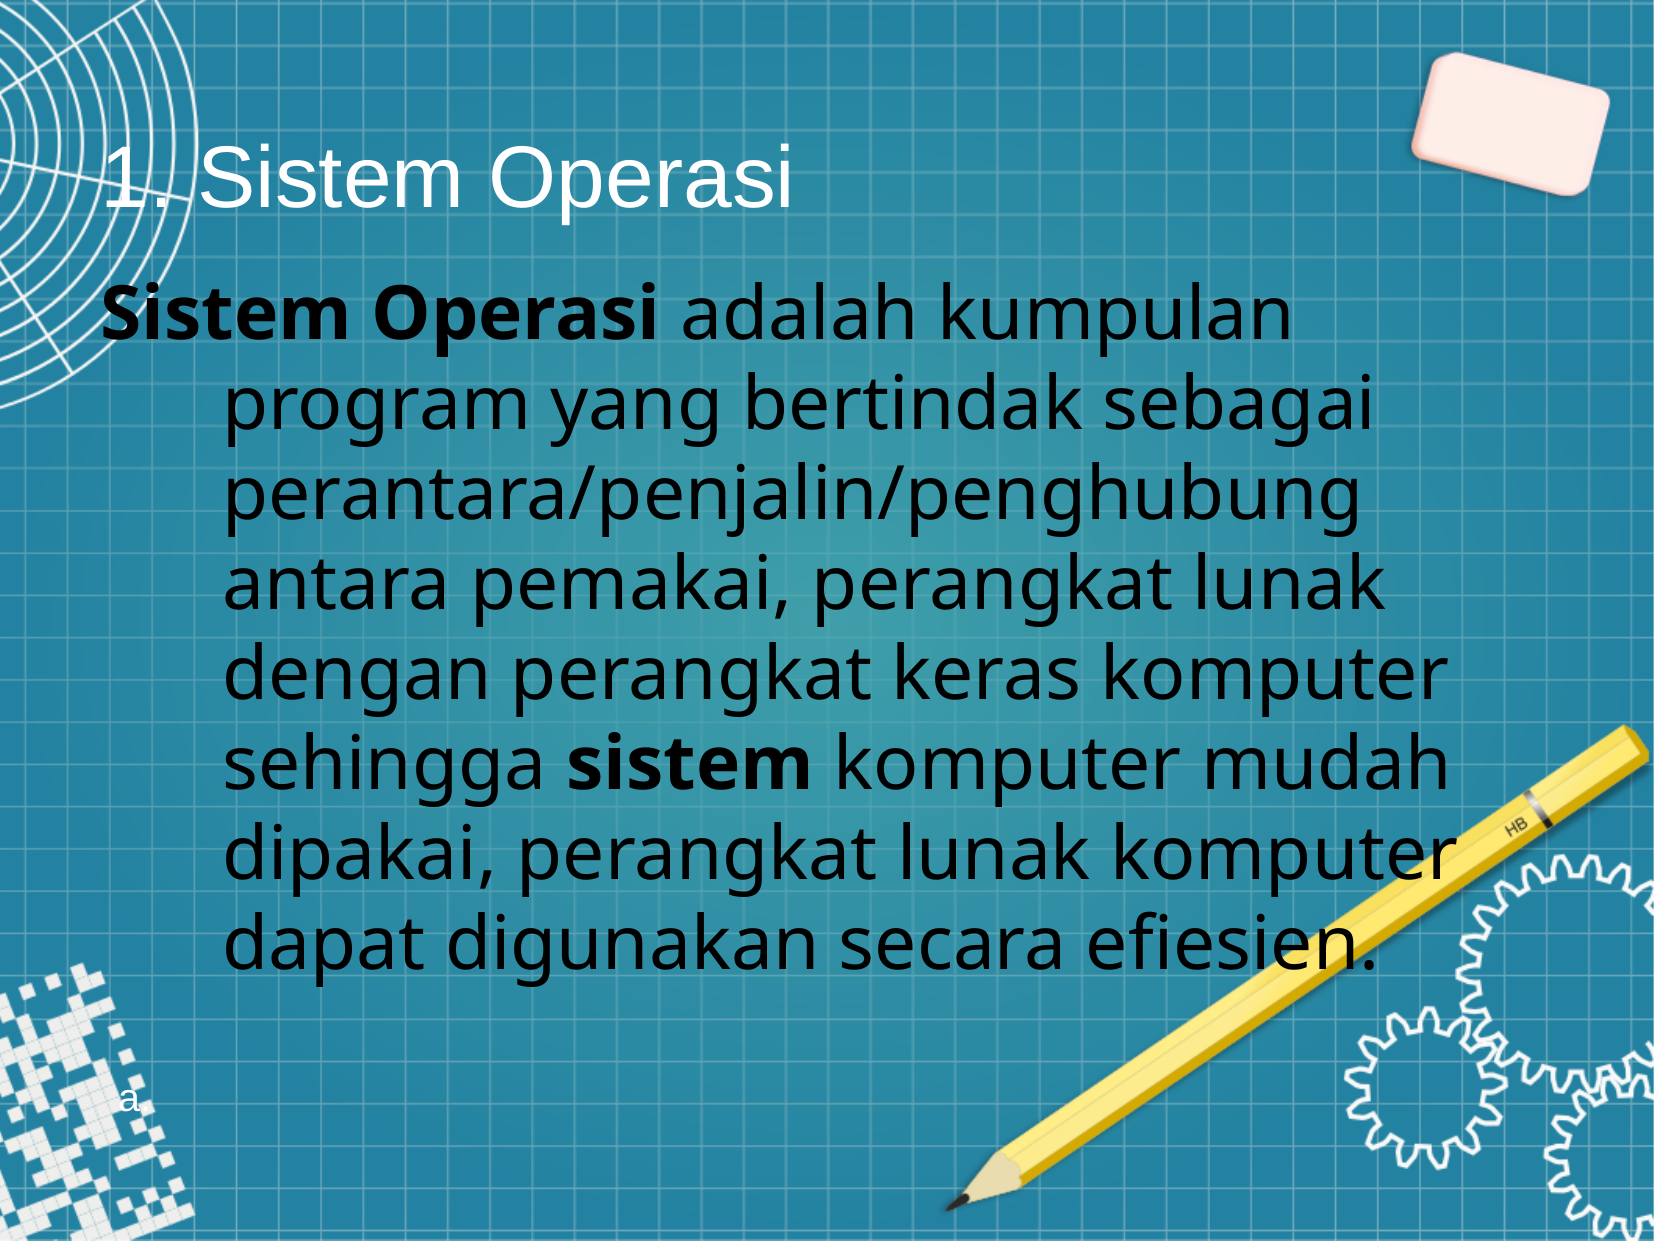

1. Sistem Operasi
Sistem Operasi adalah kumpulan program yang bertindak sebagai perantara/penjalin/penghubung antara pemakai, perangkat lunak dengan perangkat keras komputer sehingga sistem komputer mudah dipakai, perangkat lunak komputer dapat digunakan secara efiesien.